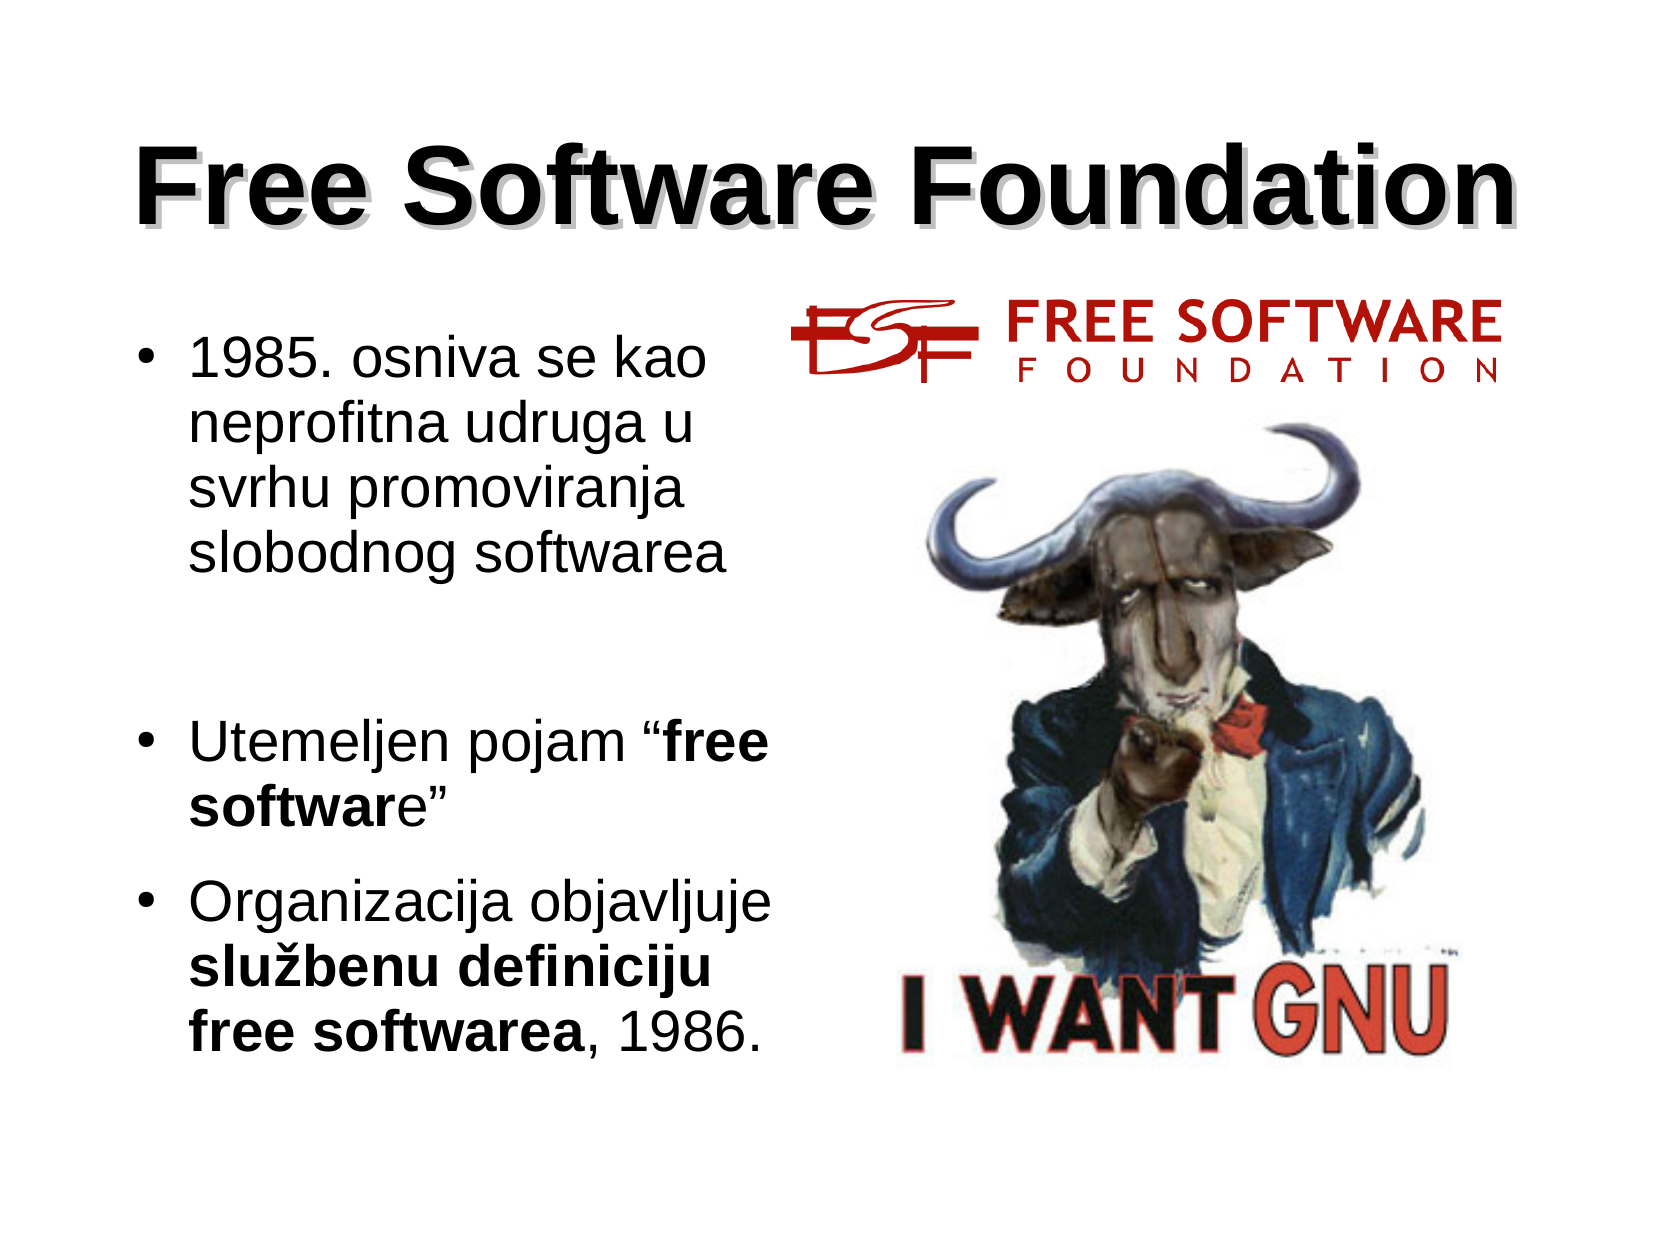

# Free Software Foundation
1985. osniva se kao neprofitna udruga u svrhu promoviranja slobodnog softwarea
Utemeljen pojam “free software”
Organizacija objavljuje službenu definiciju free softwarea, 1986.